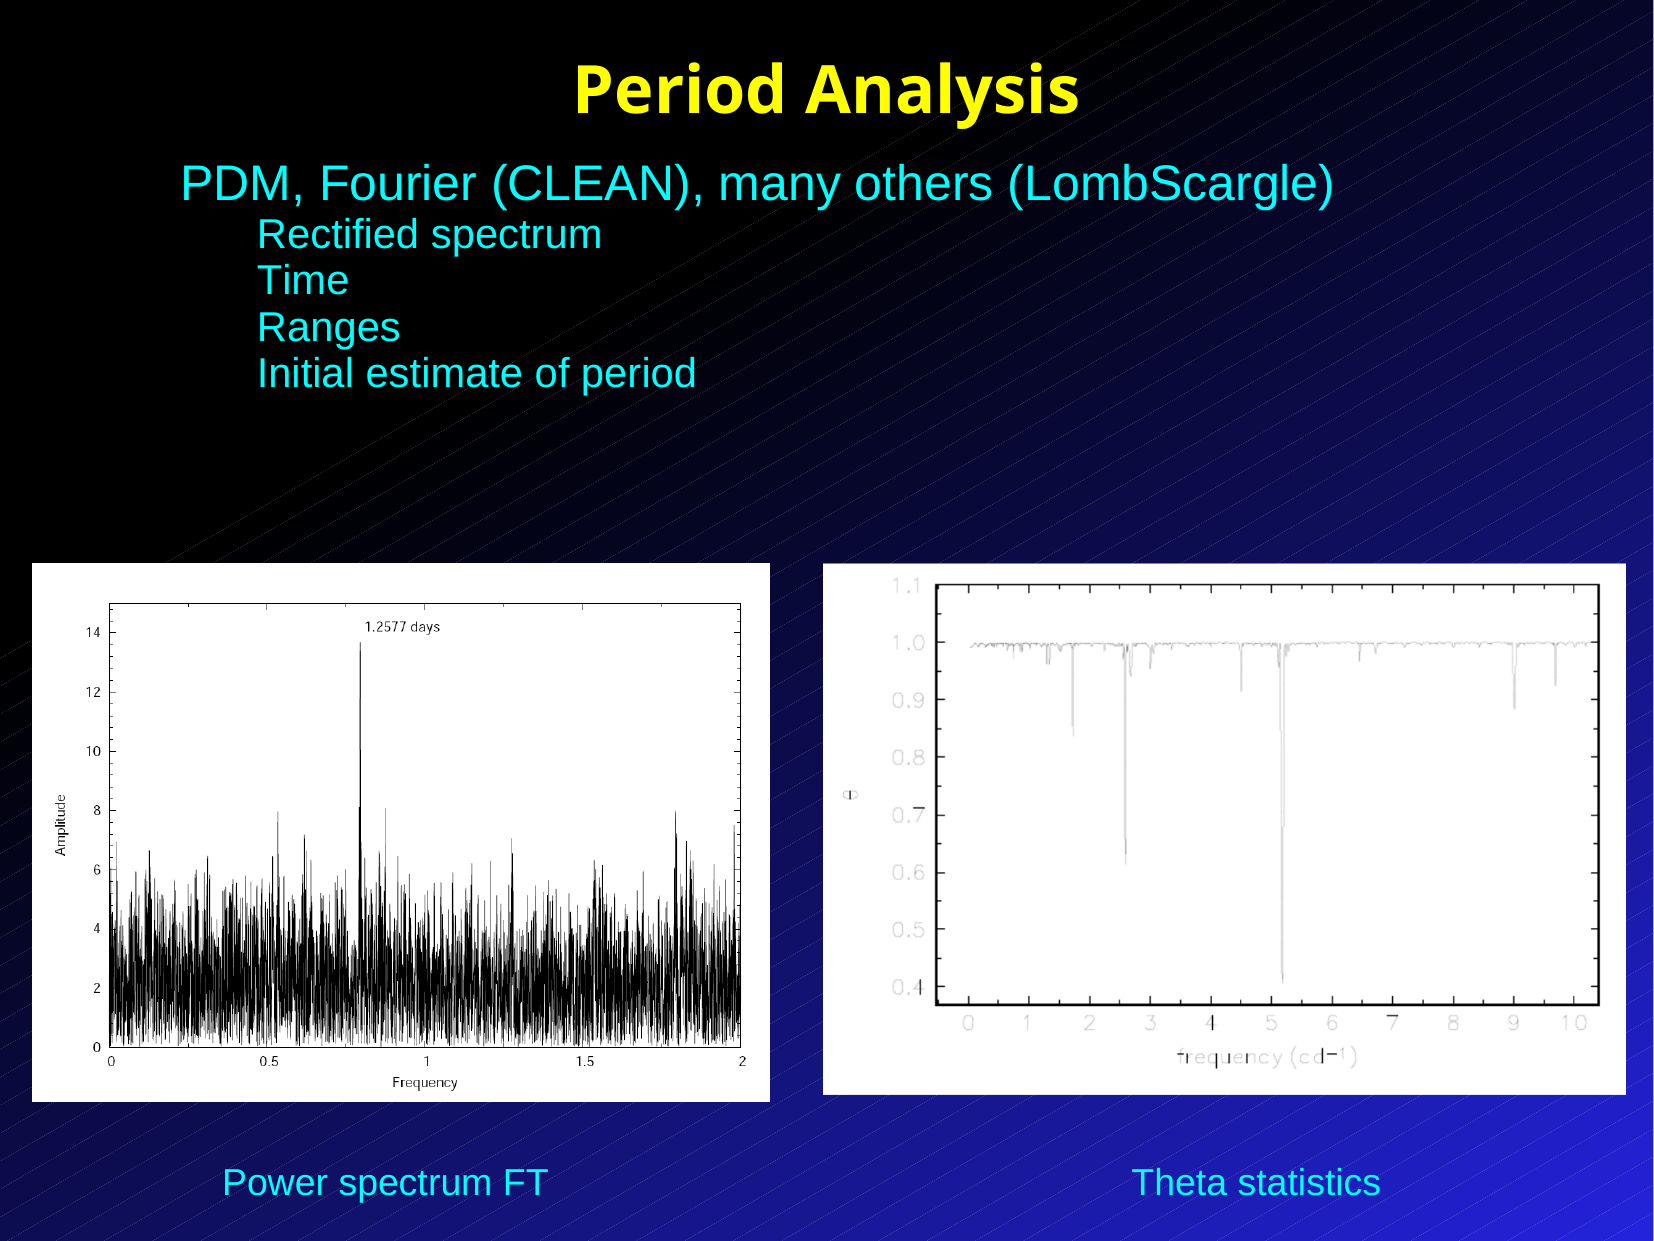

# Period Analysis
PDM, Fourier (CLEAN), many others (LombScargle)
Rectified spectrum
Time
Ranges
Initial estimate of period
Power spectrum FT
Theta statistics